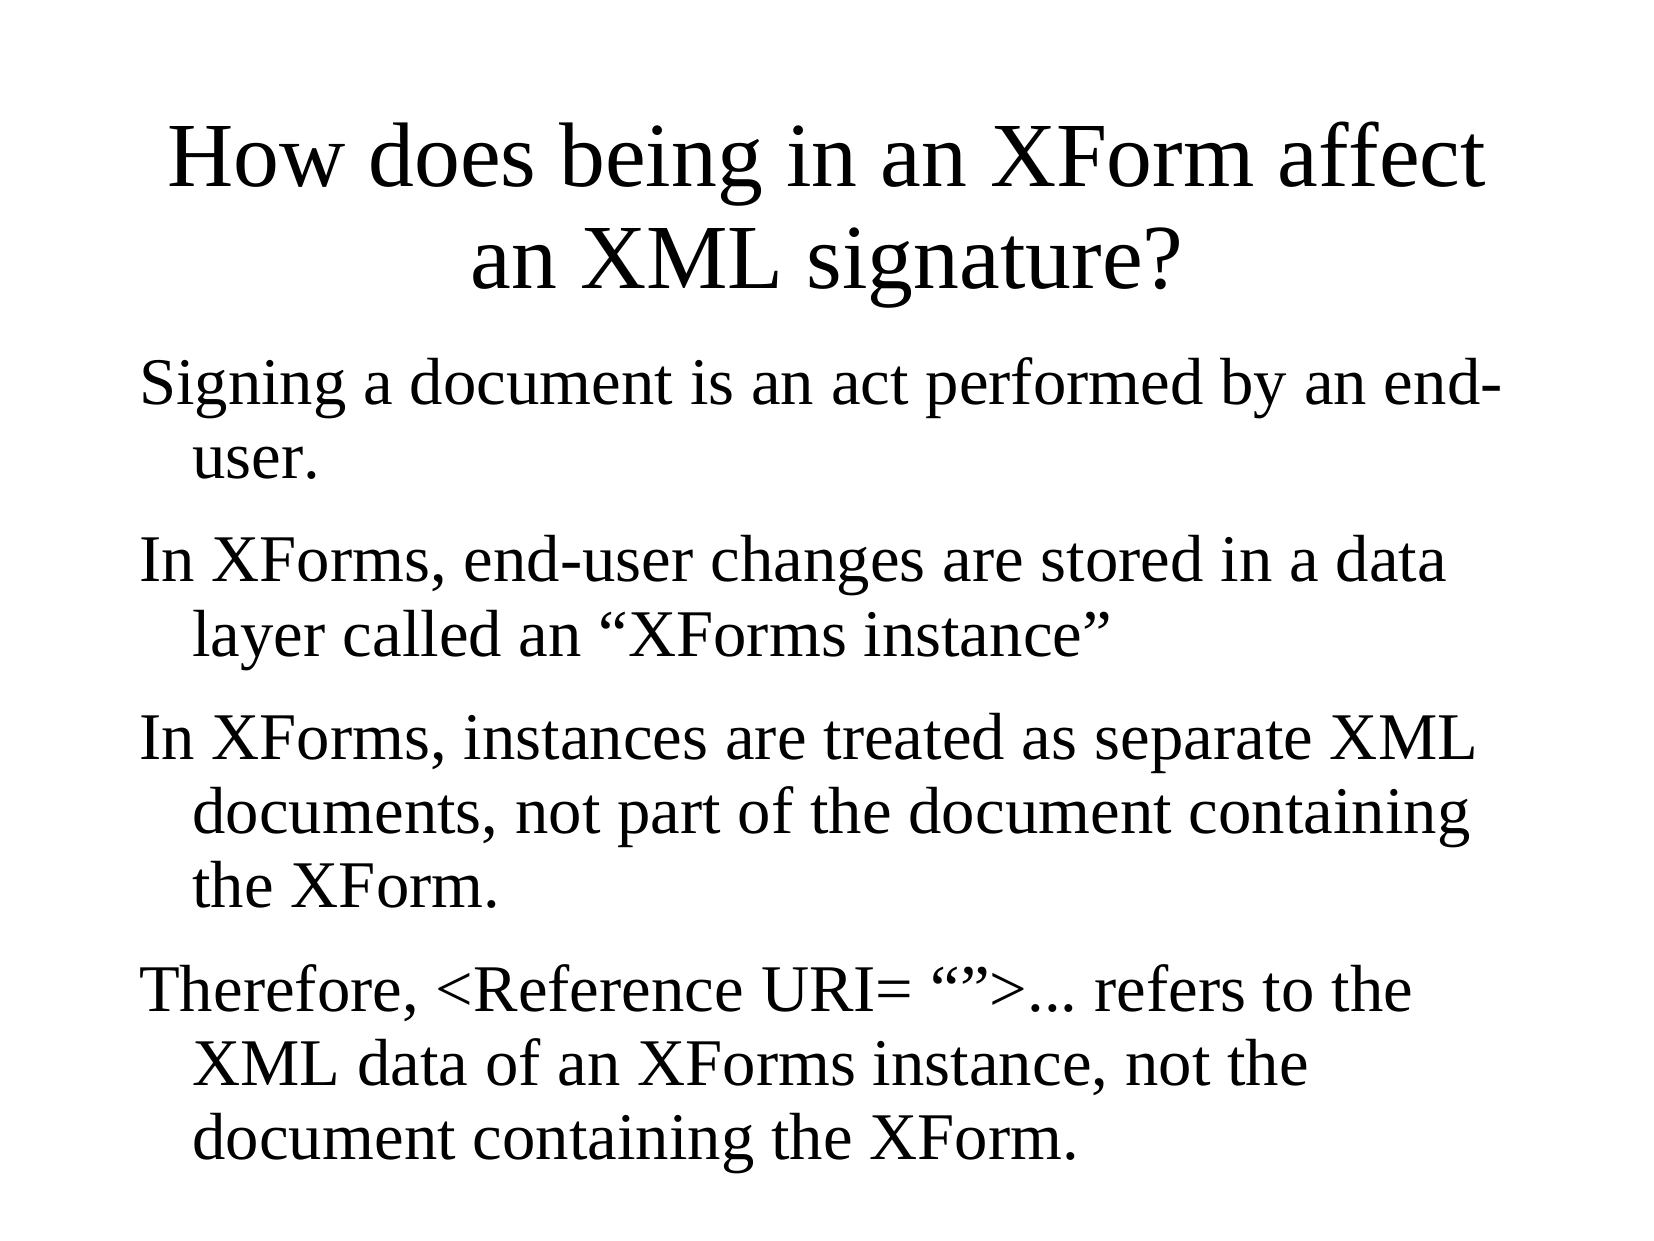

# How does being in an XForm affect an XML signature?
Signing a document is an act performed by an end-user.
In XForms, end-user changes are stored in a data layer called an “XForms instance”
In XForms, instances are treated as separate XML documents, not part of the document containing the XForm.
Therefore, <Reference URI= “”>... refers to the XML data of an XForms instance, not the document containing the XForm.